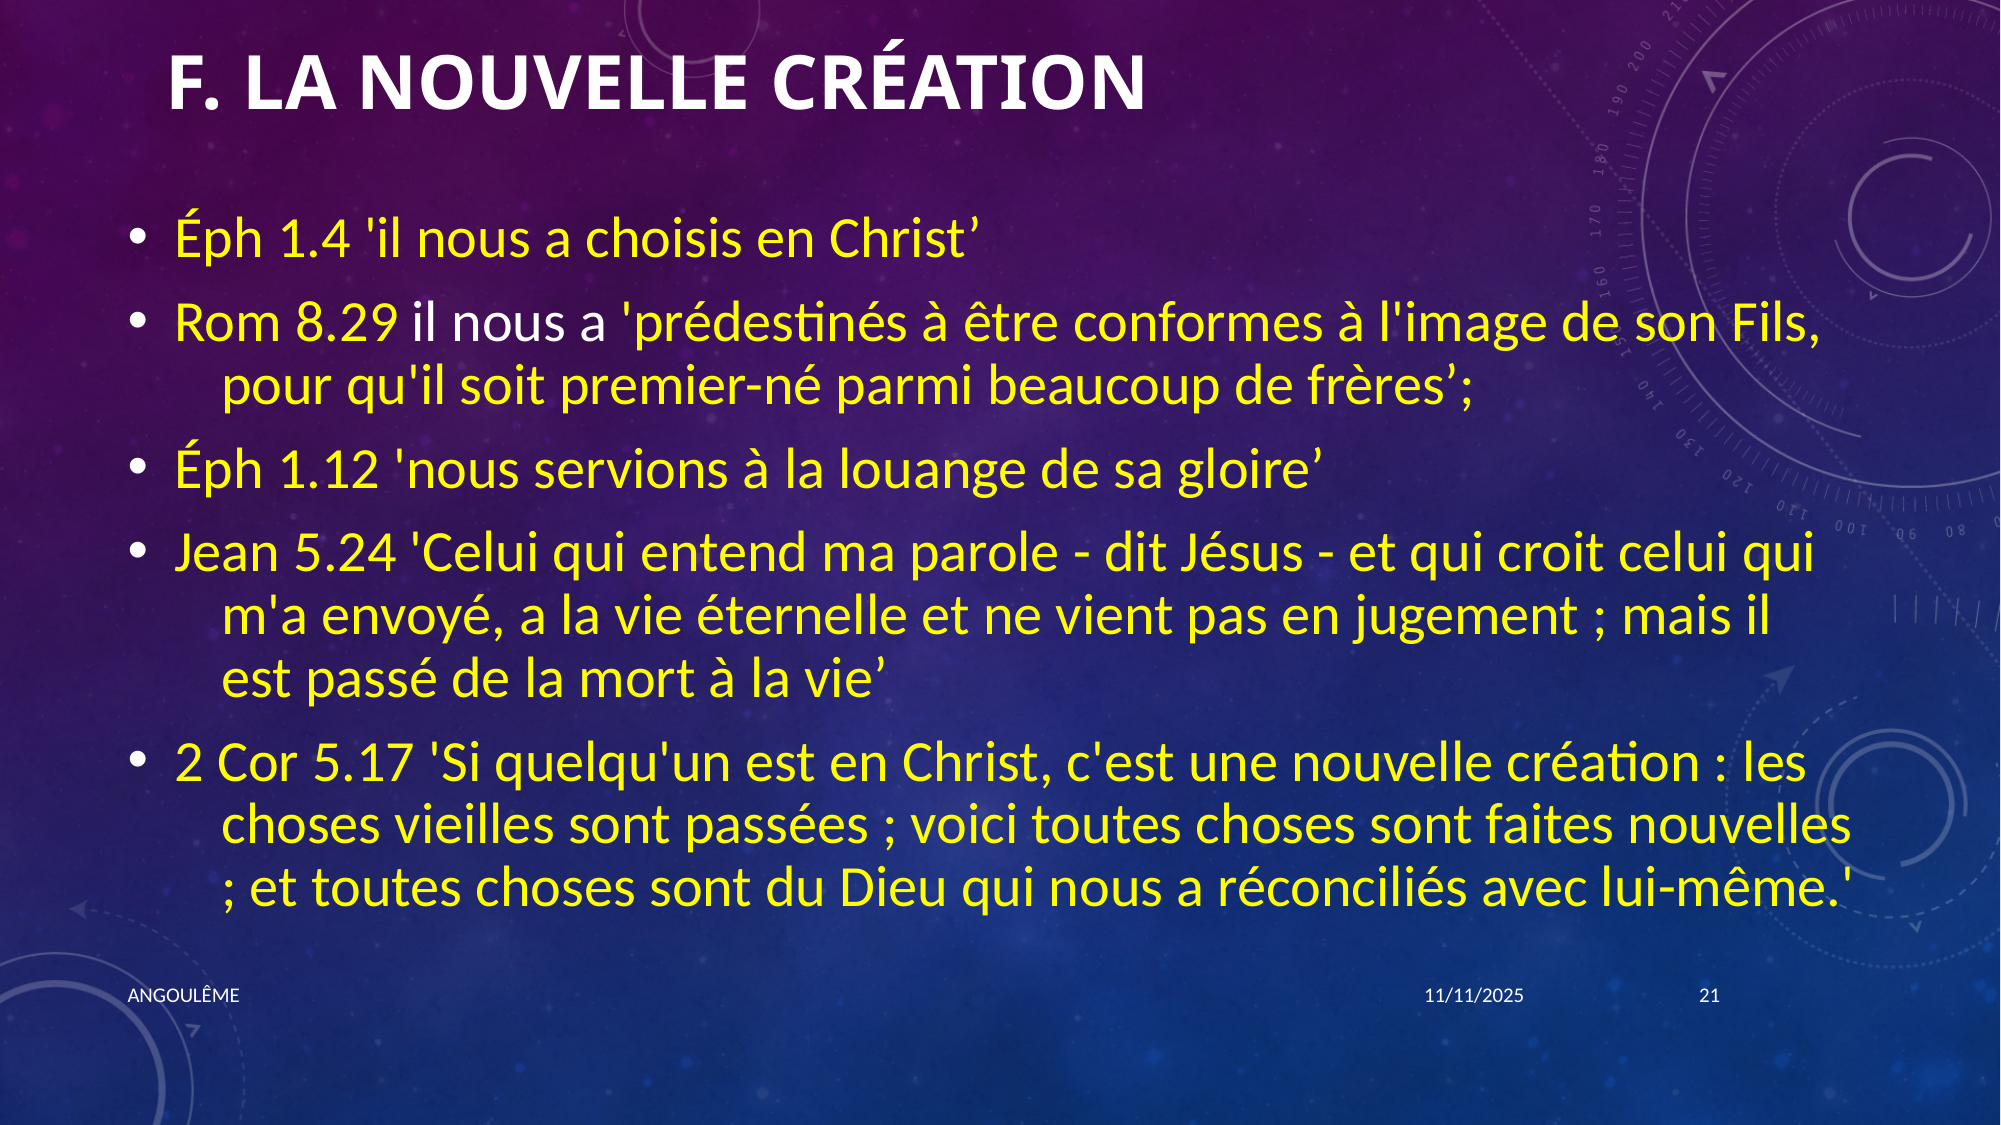

# F. La nouvelle création
Éph 1.4 'il nous a choisis en Christ’
Rom 8.29 il nous a 'prédestinés à être conformes à l'image de son Fils, pour qu'il soit premier-né parmi beaucoup de frères’;
Éph 1.12 'nous servions à la louange de sa gloire’
Jean 5.24 'Celui qui entend ma parole - dit Jésus - et qui croit celui qui m'a envoyé, a la vie éternelle et ne vient pas en jugement ; mais il est passé de la mort à la vie’
2 Cor 5.17 'Si quelqu'un est en Christ, c'est une nouvelle création : les choses vieilles sont passées ; voici toutes choses sont faites nouvelles ; et toutes choses sont du Dieu qui nous a réconciliés avec lui-même.'
ANGOULÊME
11/11/2025